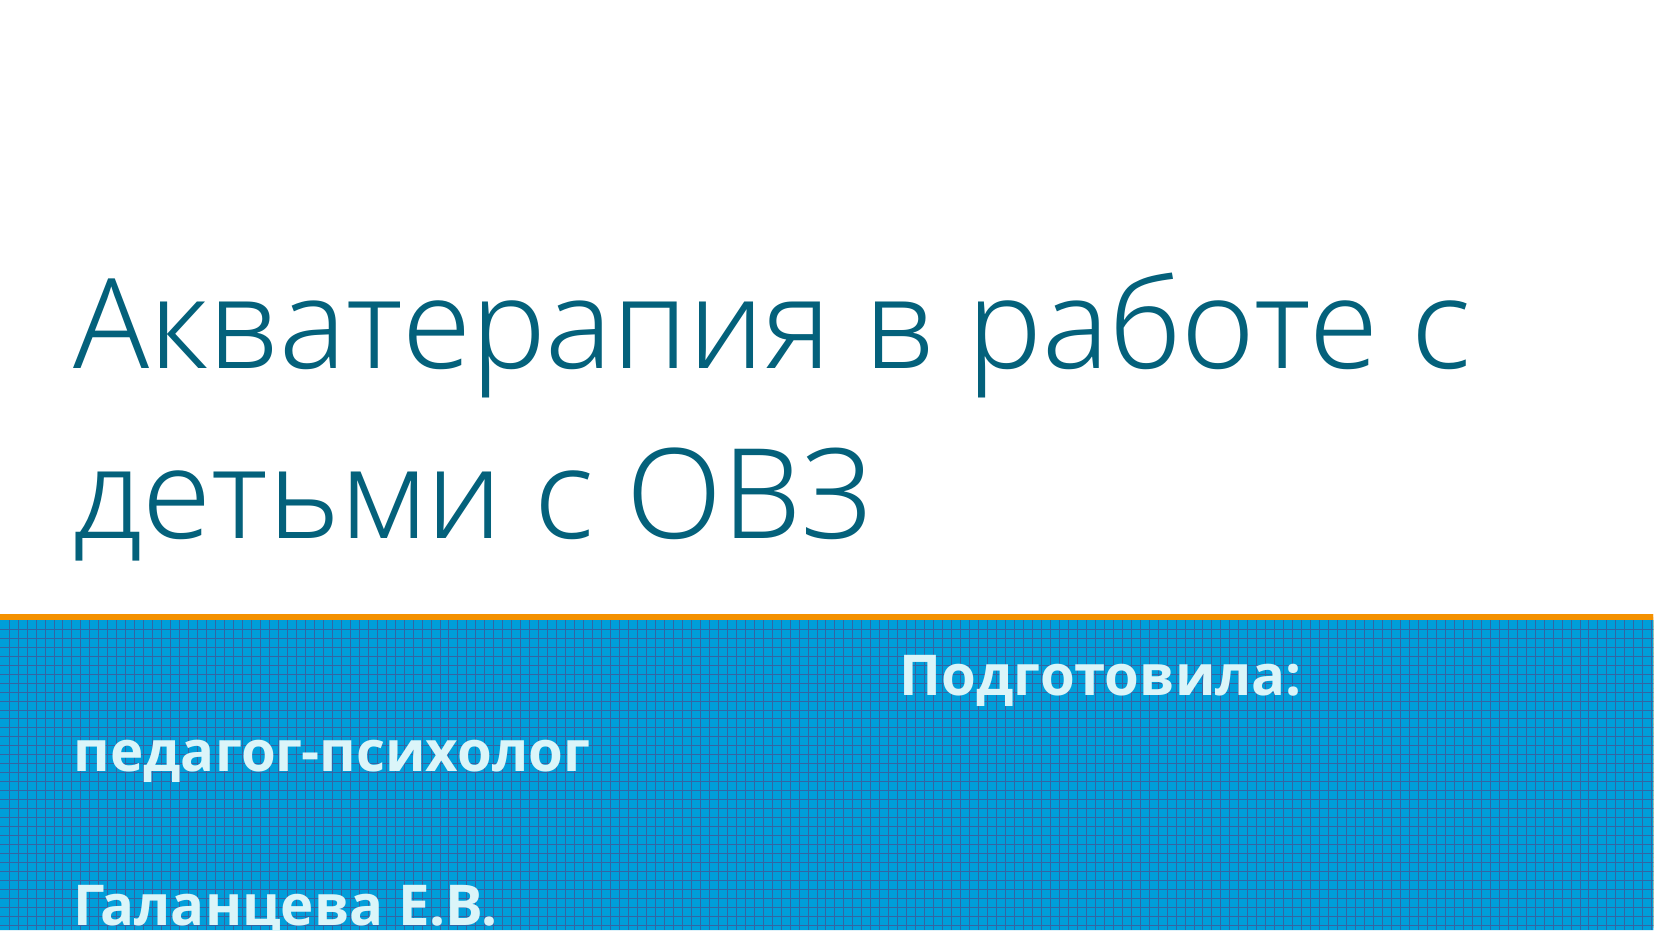

# Акватерапия в работе с детьми с ОВЗ
 Подготовила: педагог-психолог
 Галанцева Е.В.